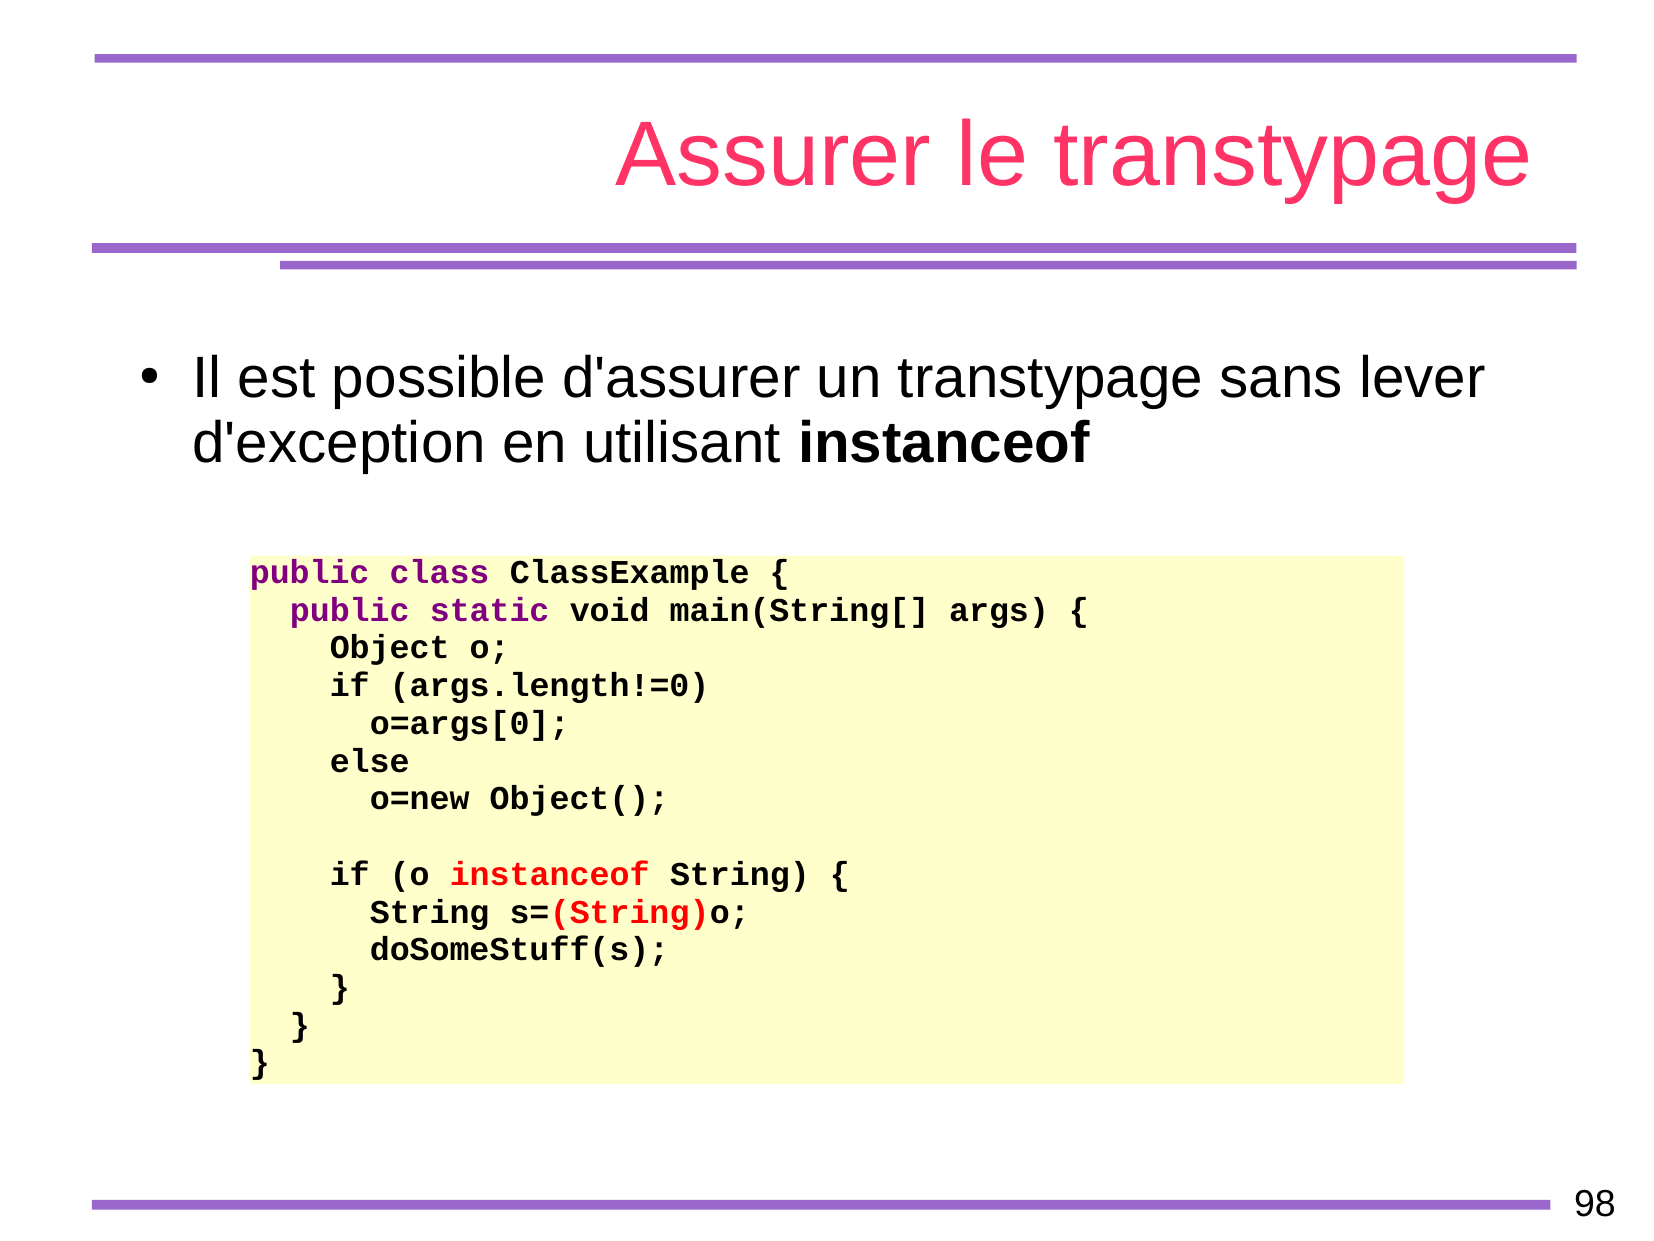

# Assurer le transtypage
Il est possible d'assurer un transtypage sans lever d'exception en utilisant instanceof
public class ClassExample {
 public static void main(String[] args) {
 Object o;
 if (args.length!=0)
 o=args[0];
 else
 o=new Object();
 if (o instanceof String) {
 String s=(String)o;
 doSomeStuff(s);
 }
 }
}